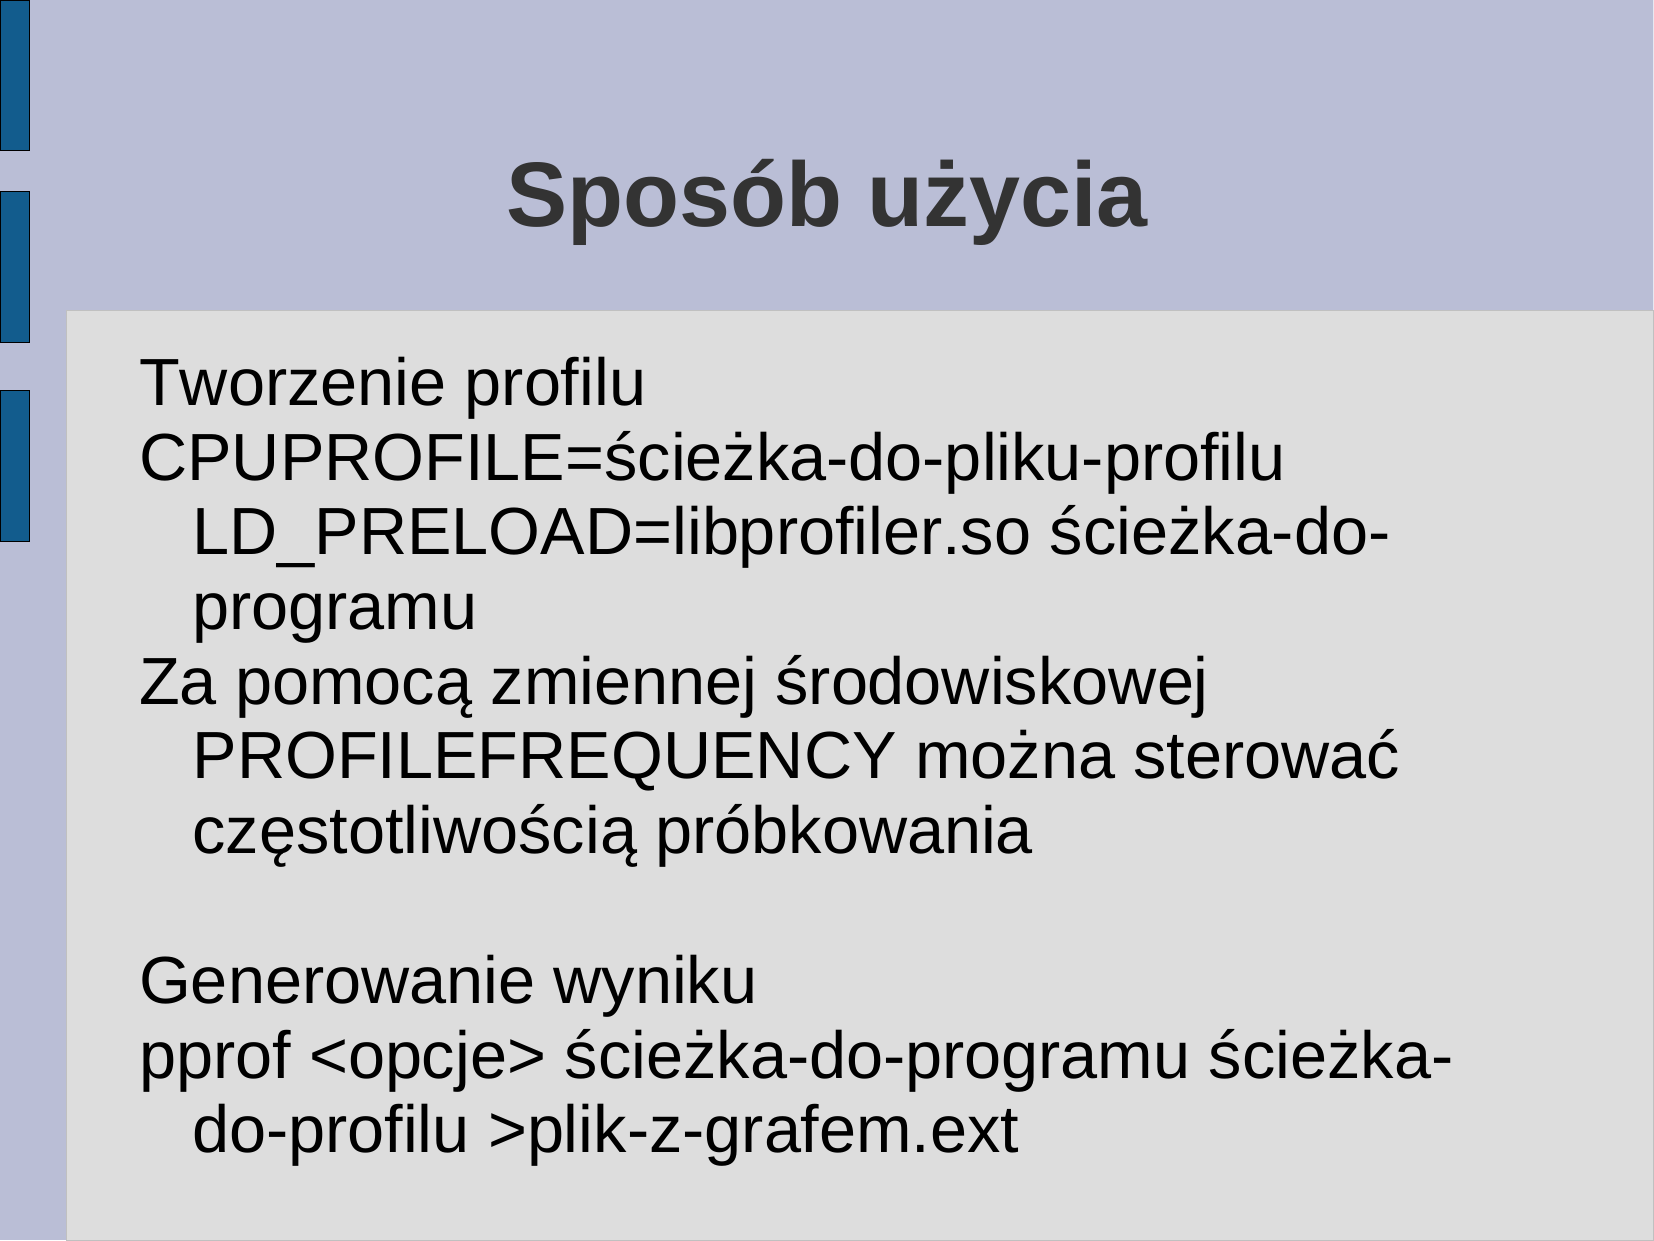

# Sposób użycia
Tworzenie profilu
CPUPROFILE=ścieżka-do-pliku-profilu LD_PRELOAD=libprofiler.so ścieżka-do-programu
Za pomocą zmiennej środowiskowej PROFILEFREQUENCY można sterować częstotliwością próbkowania
Generowanie wyniku
pprof <opcje> ścieżka-do-programu ścieżka-do-profilu >plik-z-grafem.ext